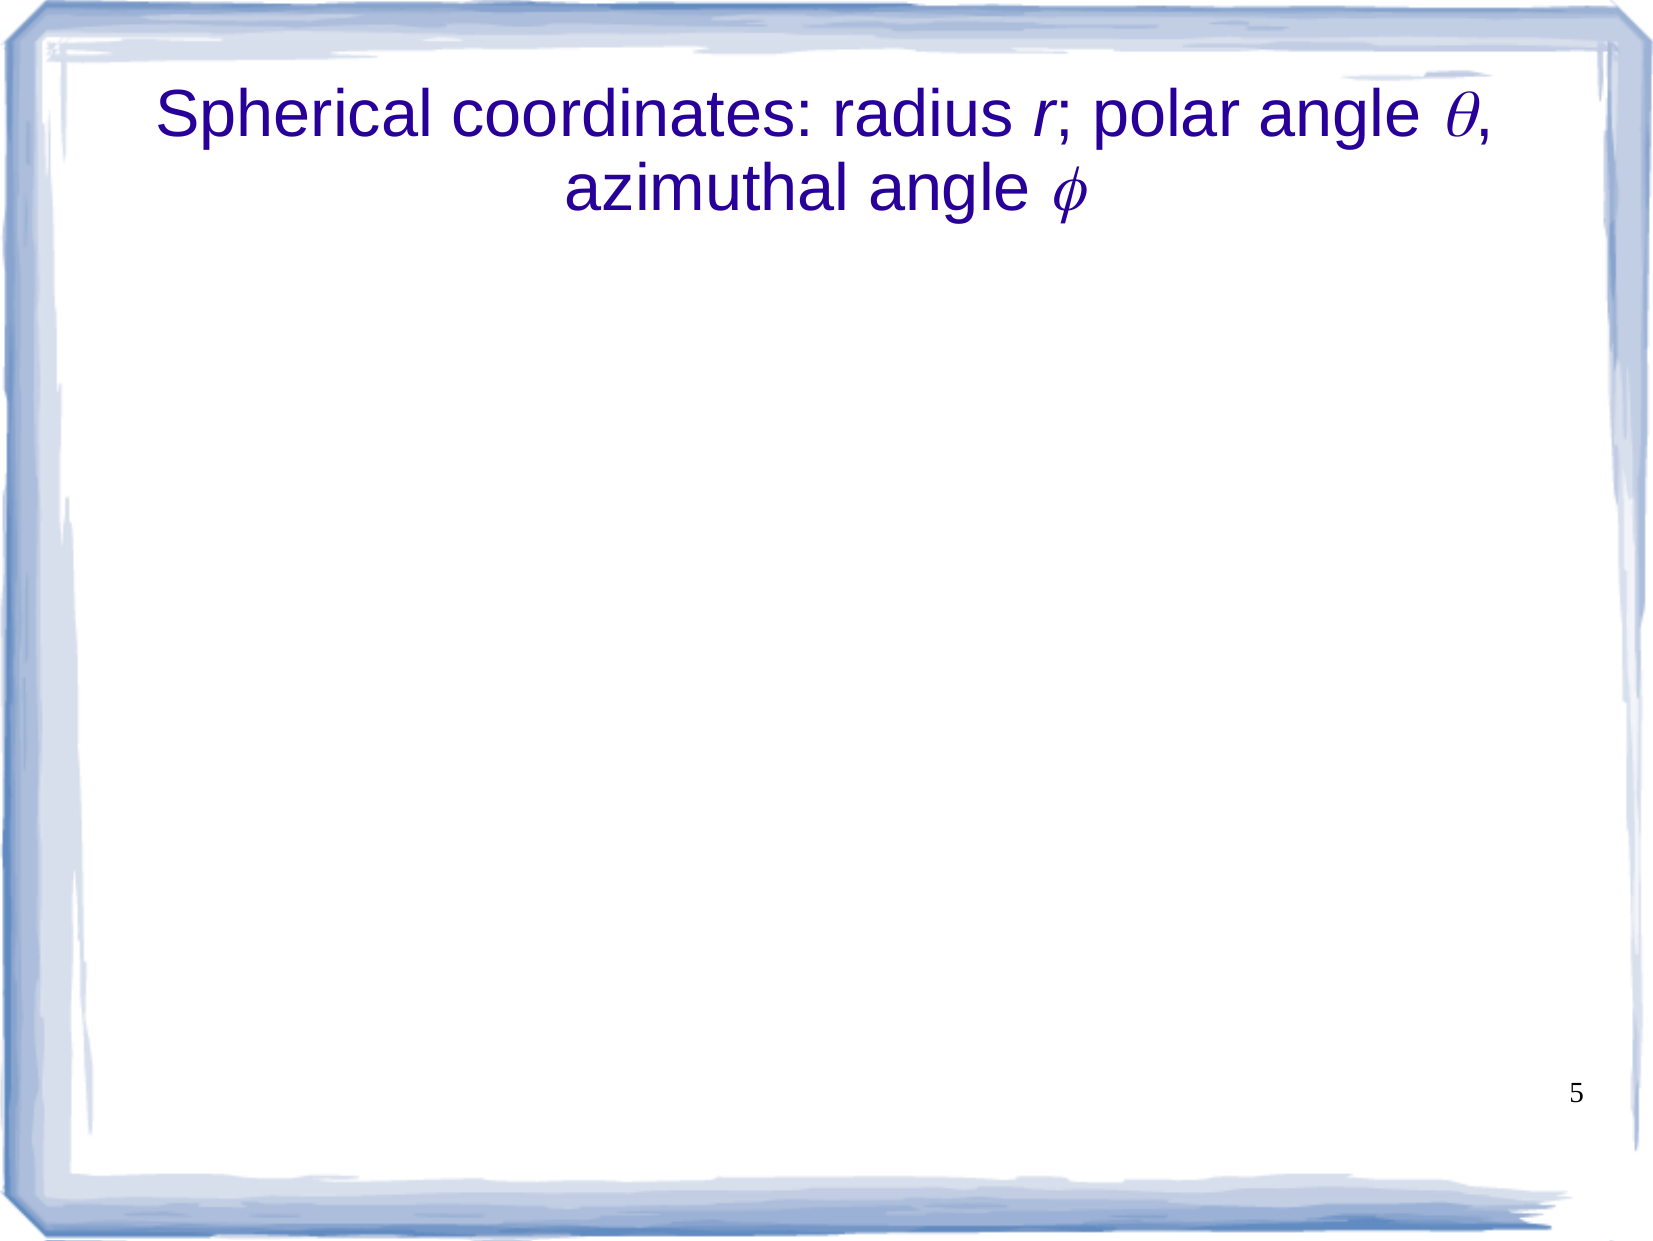

# Spherical coordinates: radius r; polar angle q, azimuthal angle f
5